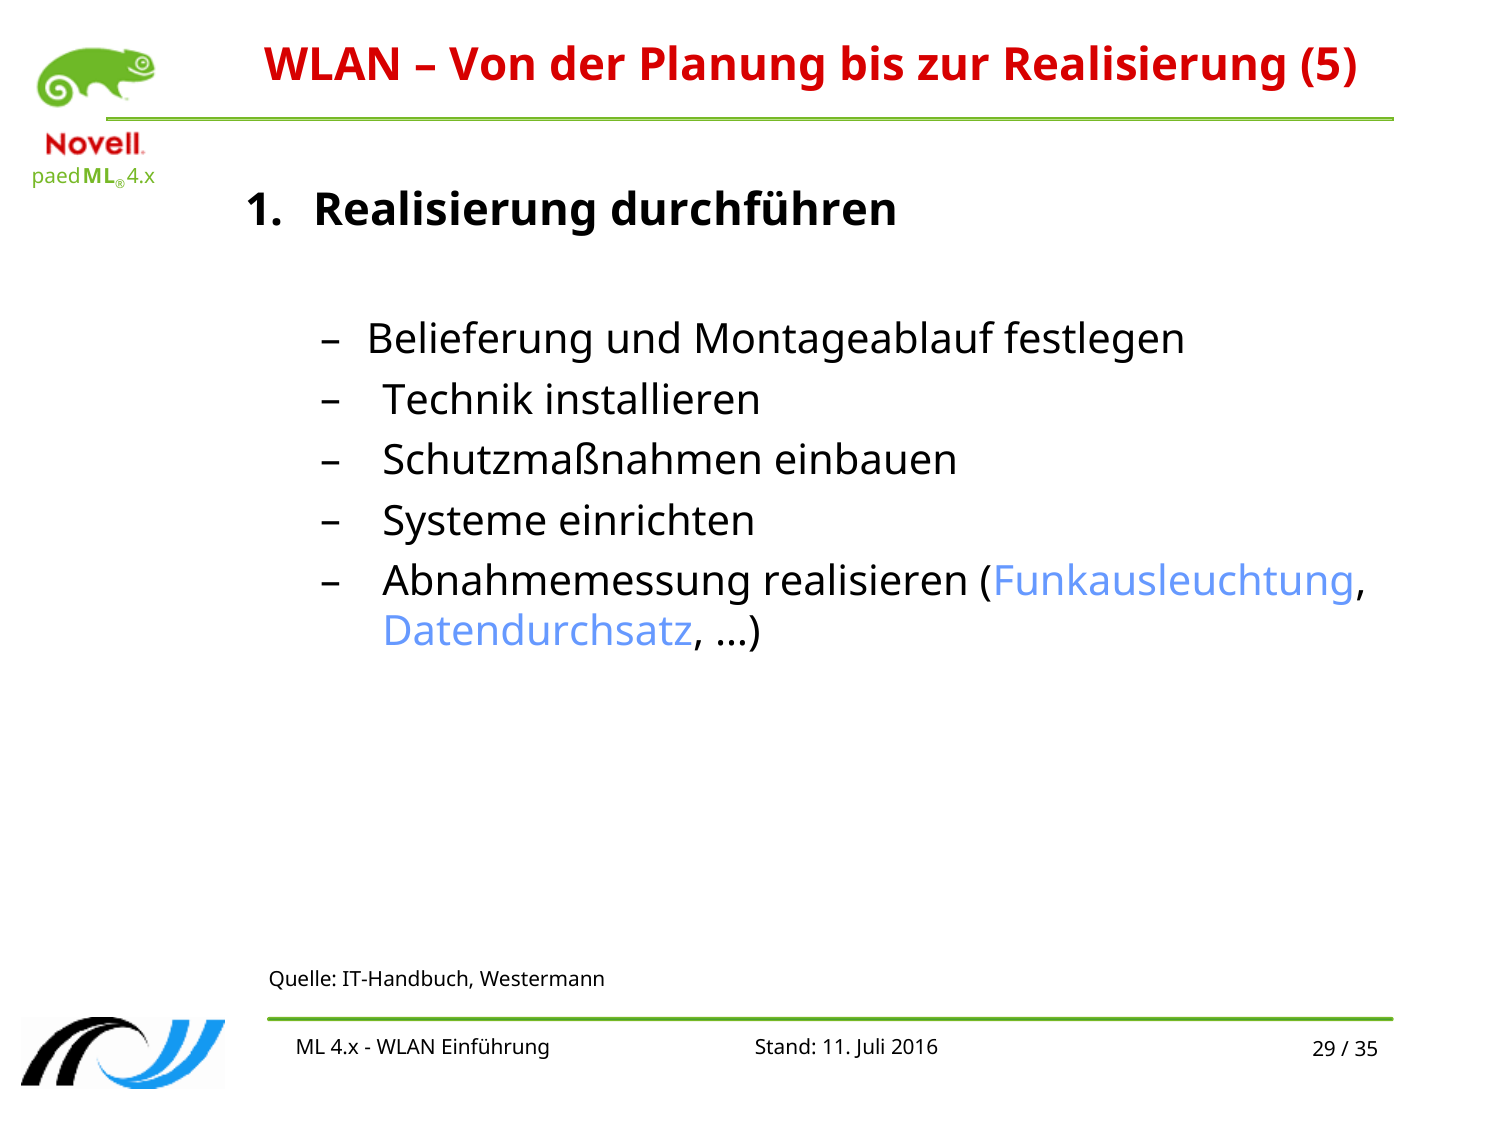

# WLAN – Von der Planung bis zur Realisierung (5)
Realisierung durchführen
Belieferung und Montageablauf festlegen
Technik installieren
Schutzmaßnahmen einbauen
Systeme einrichten
Abnahmemessung realisieren (Funkausleuchtung, Datendurchsatz, …)
Quelle: IT-Handbuch, Westermann
ML 4.x - WLAN Einführung
11. Juli 2016
29